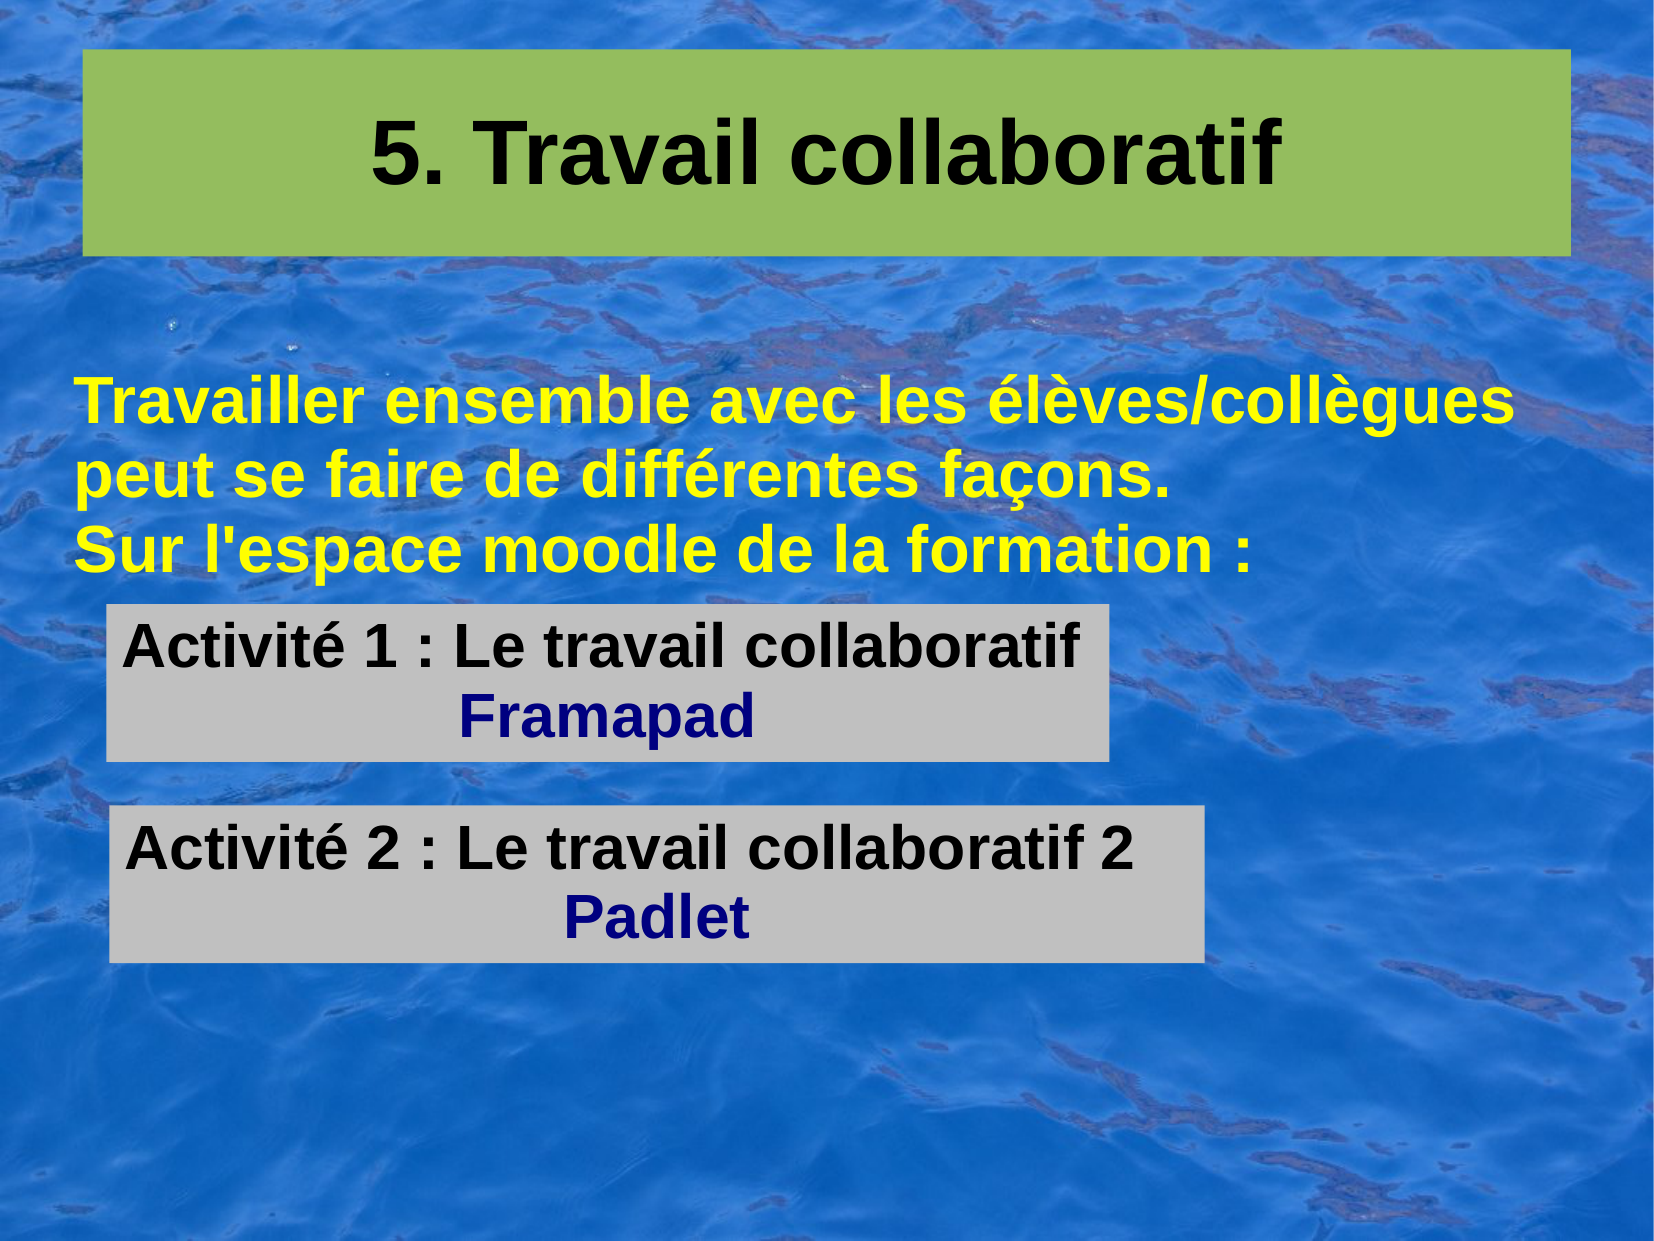

# 5. Travail collaboratif
Travailler ensemble avec les élèves/collègues peut se faire de différentes façons.
Sur l'espace moodle de la formation :
Activité 1 : Le travail collaboratif
Framapad
Activité 2 : Le travail collaboratif 2
Padlet